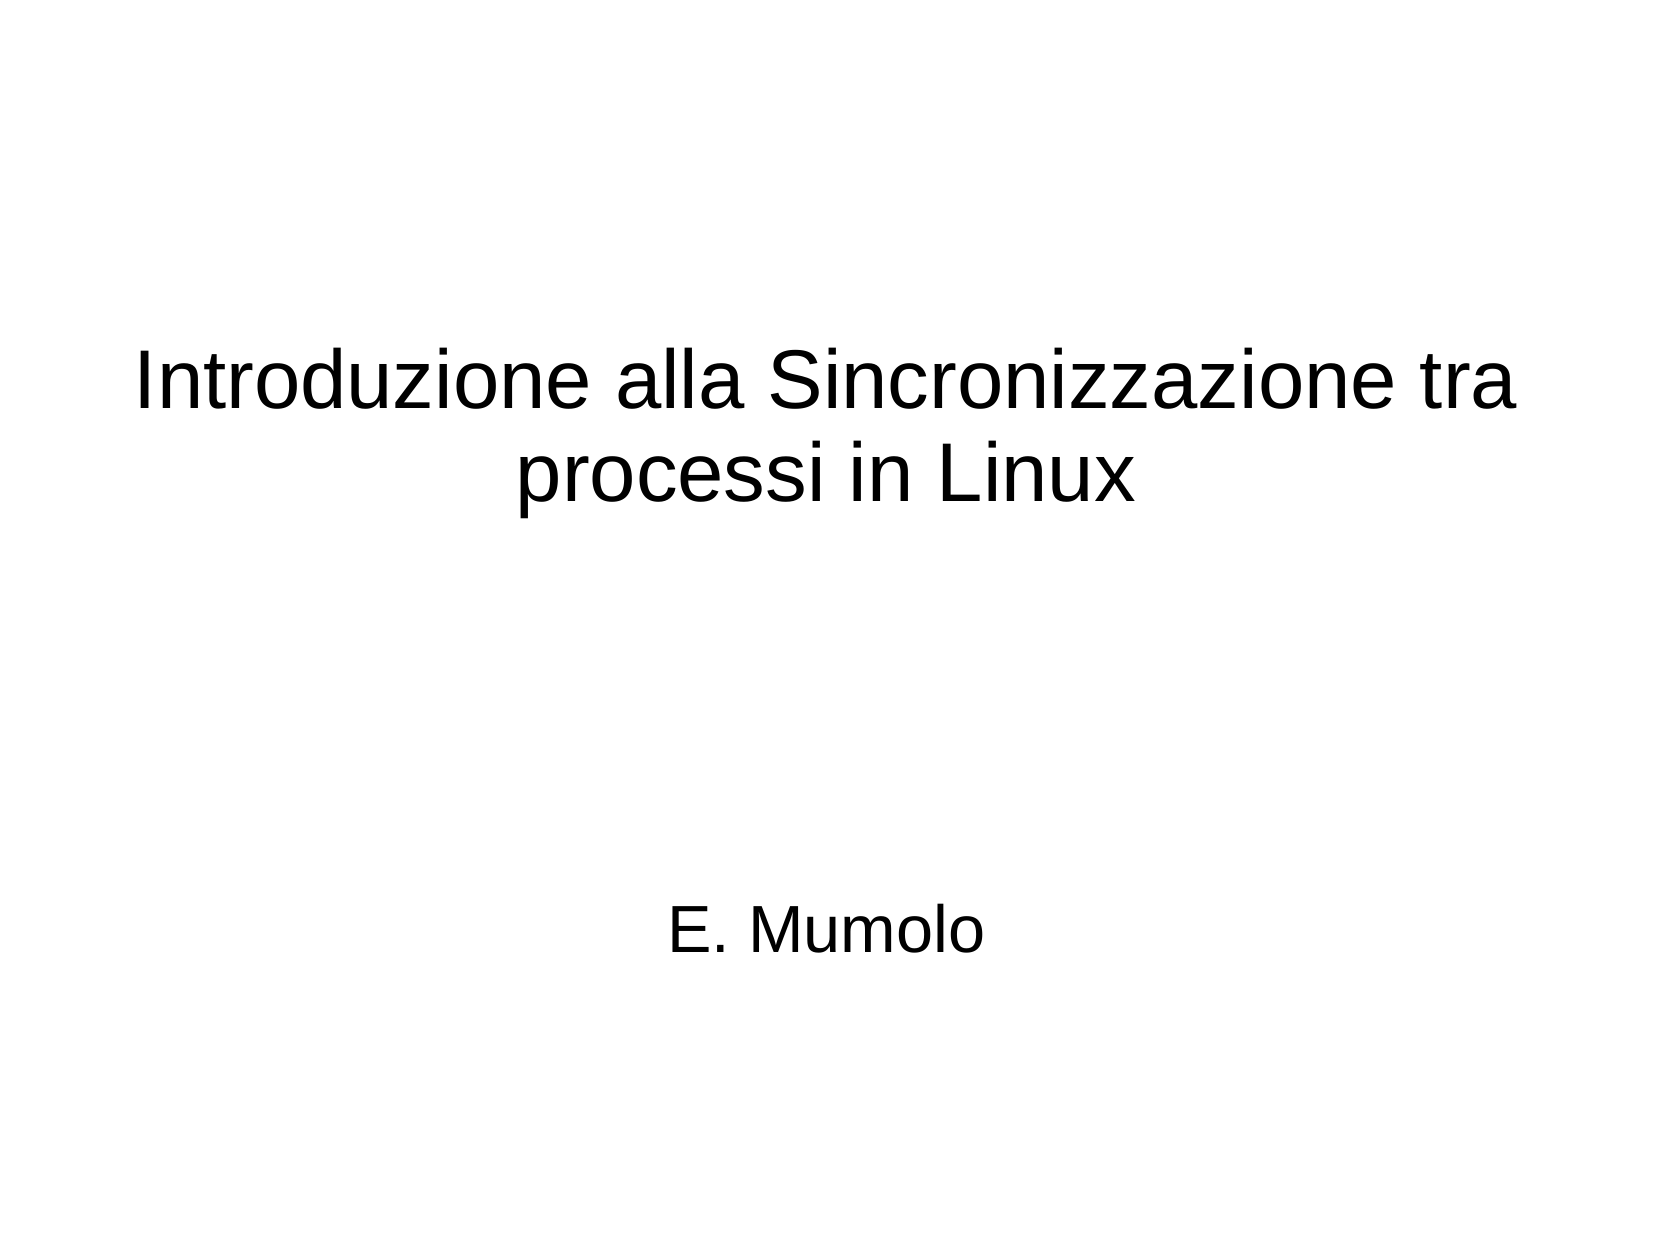

# Introduzione alla Sincronizzazione tra processi in Linux
E. Mumolo